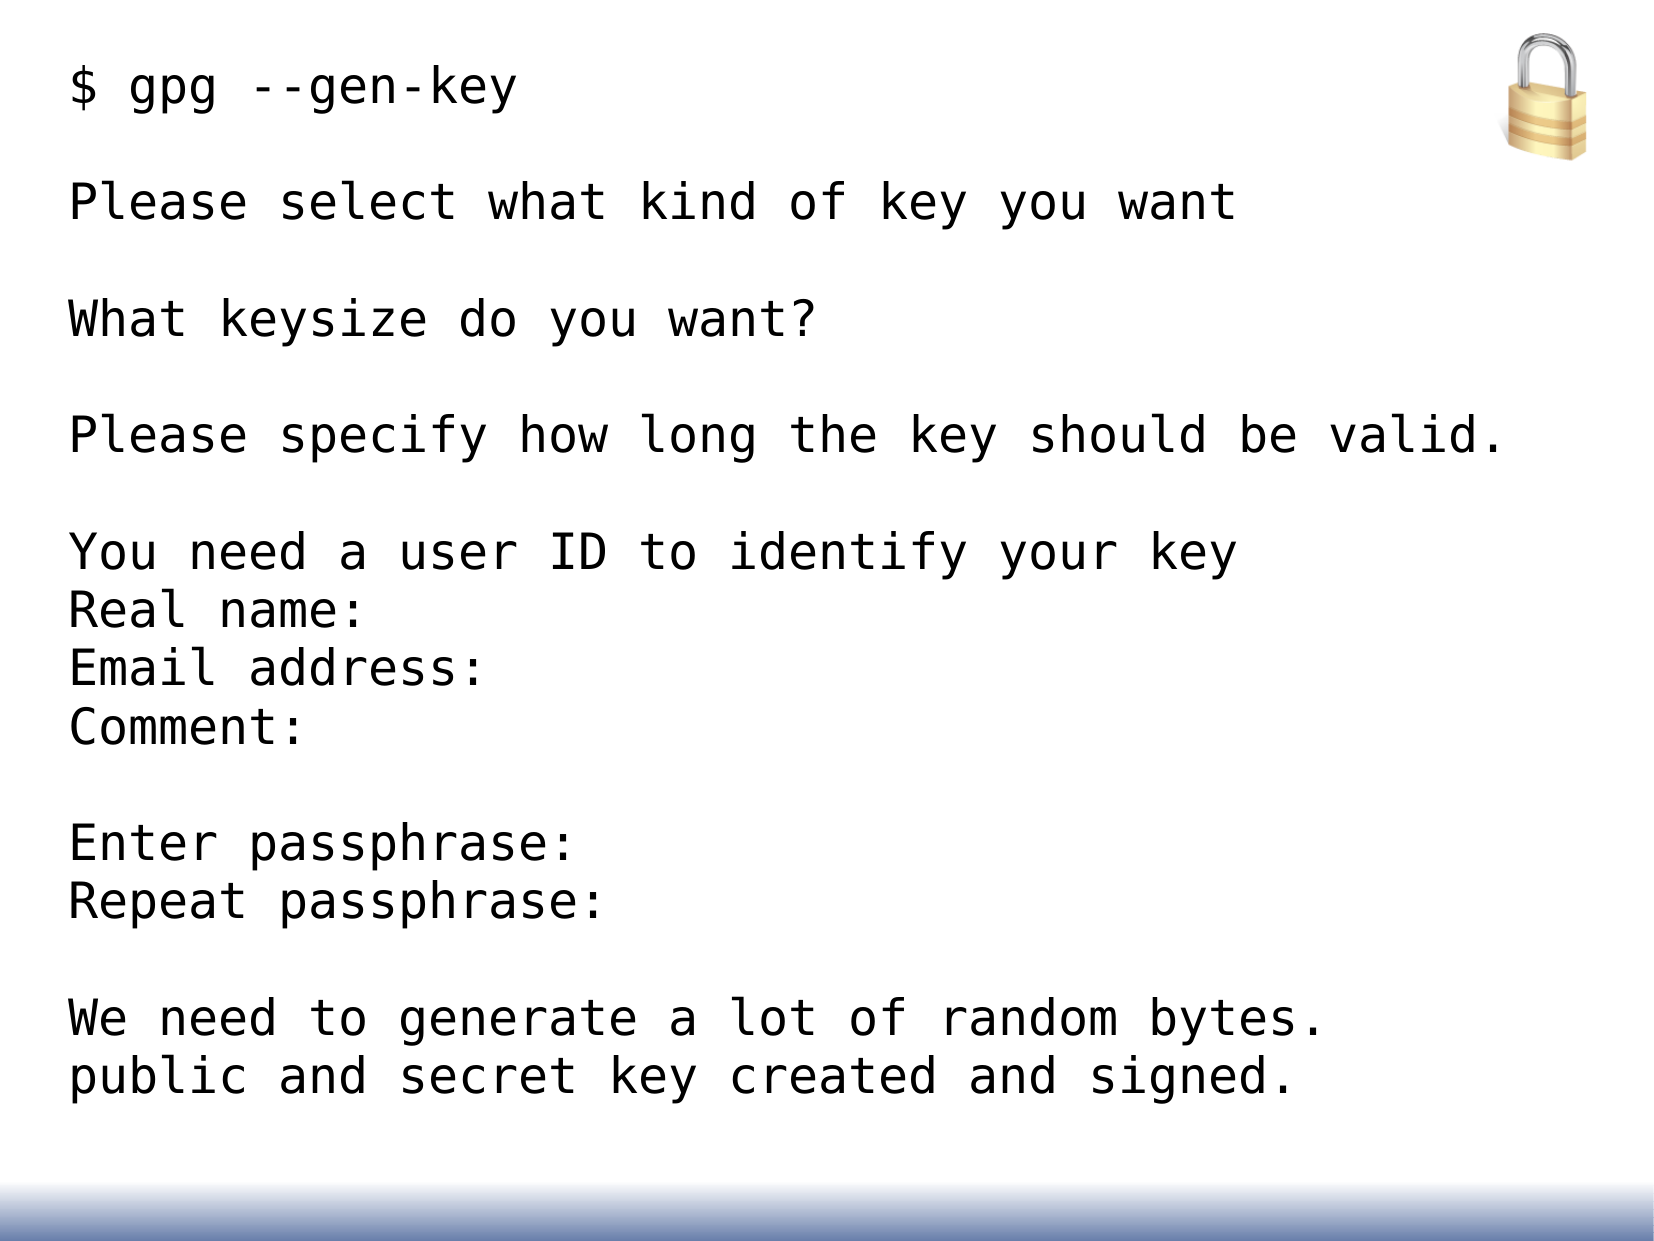

$ gpg --gen-key
Please select what kind of key you want
What keysize do you want?
Please specify how long the key should be valid.
You need a user ID to identify your key
Real name:
Email address:
Comment:
Enter passphrase:
Repeat passphrase:
We need to generate a lot of random bytes.
public and secret key created and signed.